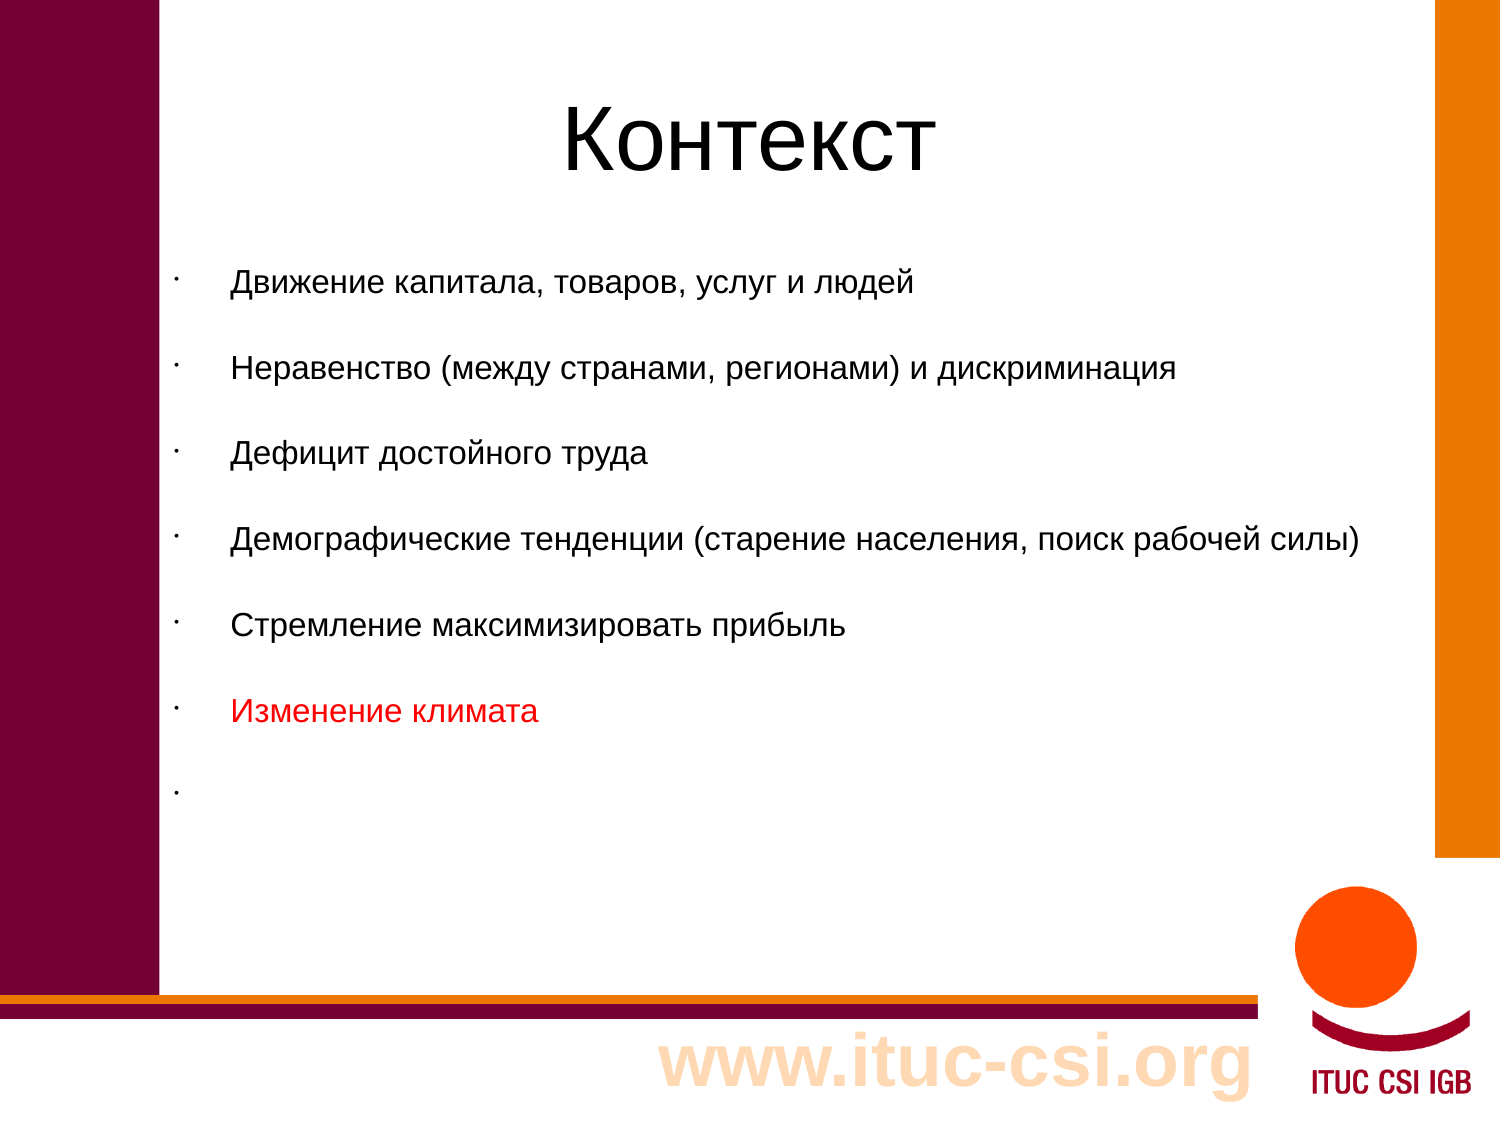

# Контекст
Движение капитала, товаров, услуг и людей
Неравенство (между странами, регионами) и дискриминация
Дефицит достойного труда
Демографические тенденции (старение населения, поиск рабочей силы)
Стремление максимизировать прибыль
Изменение климата
www.ituc-csi.org